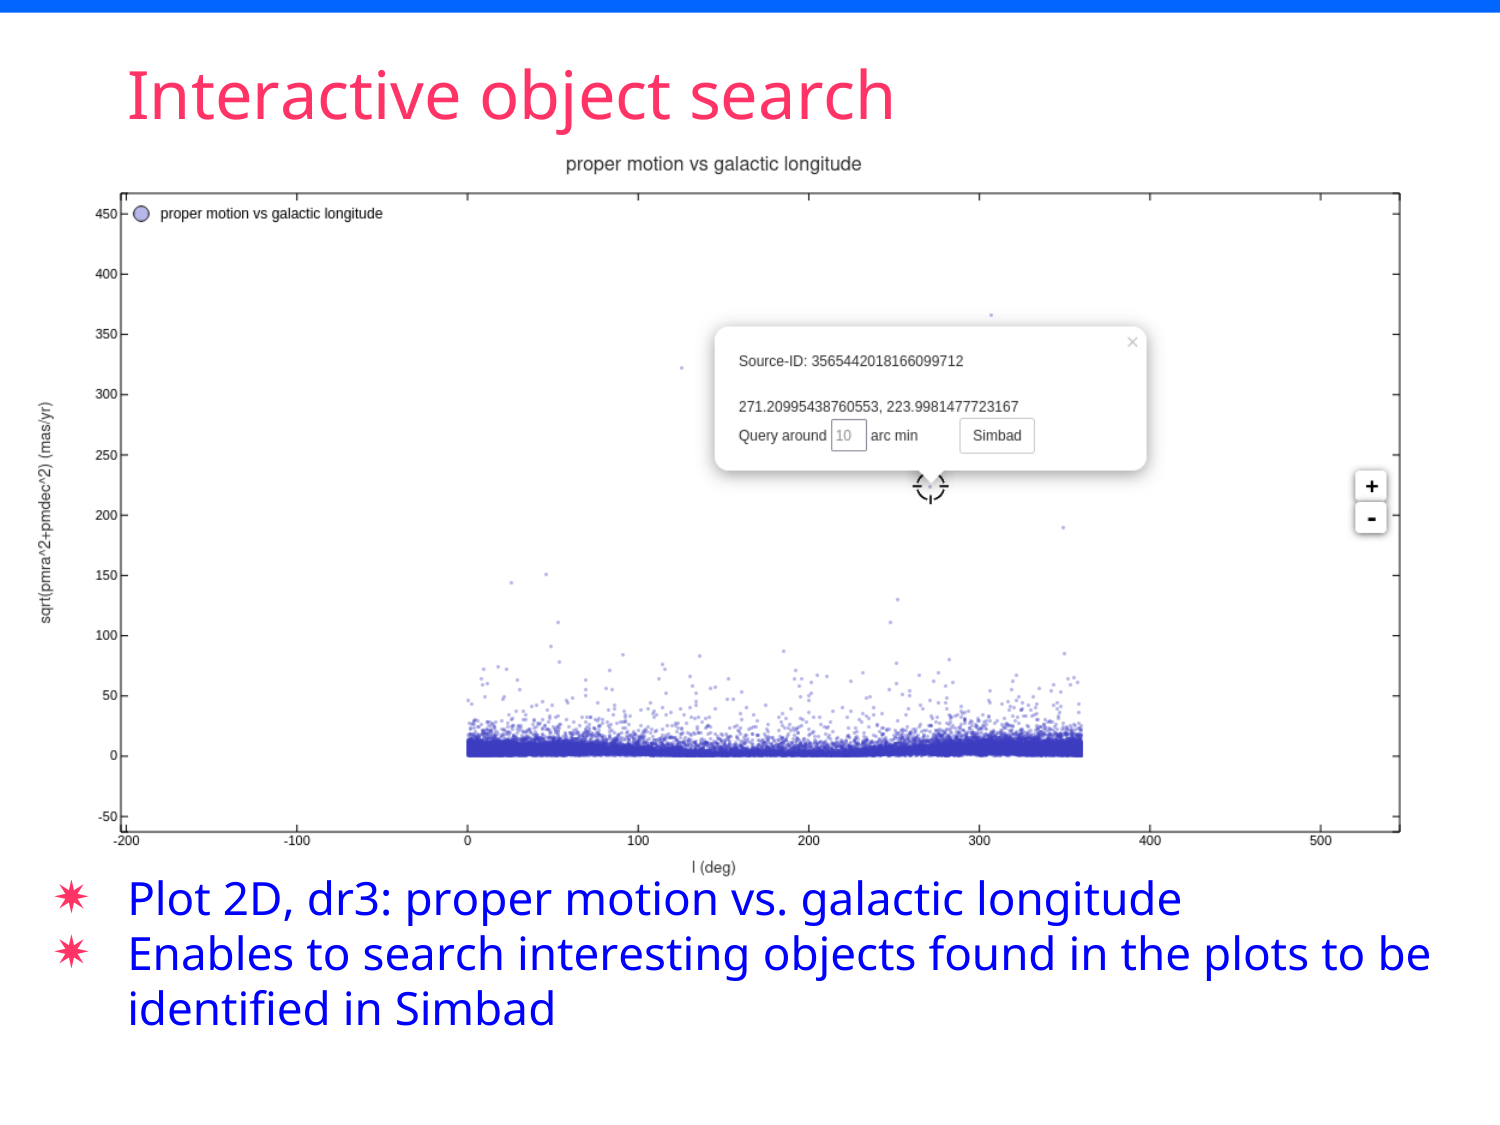

Interactive object search
Plot 2D, dr3: proper motion vs. galactic longitude
Enables to search interesting objects found in the plots to be identified in Simbad
64